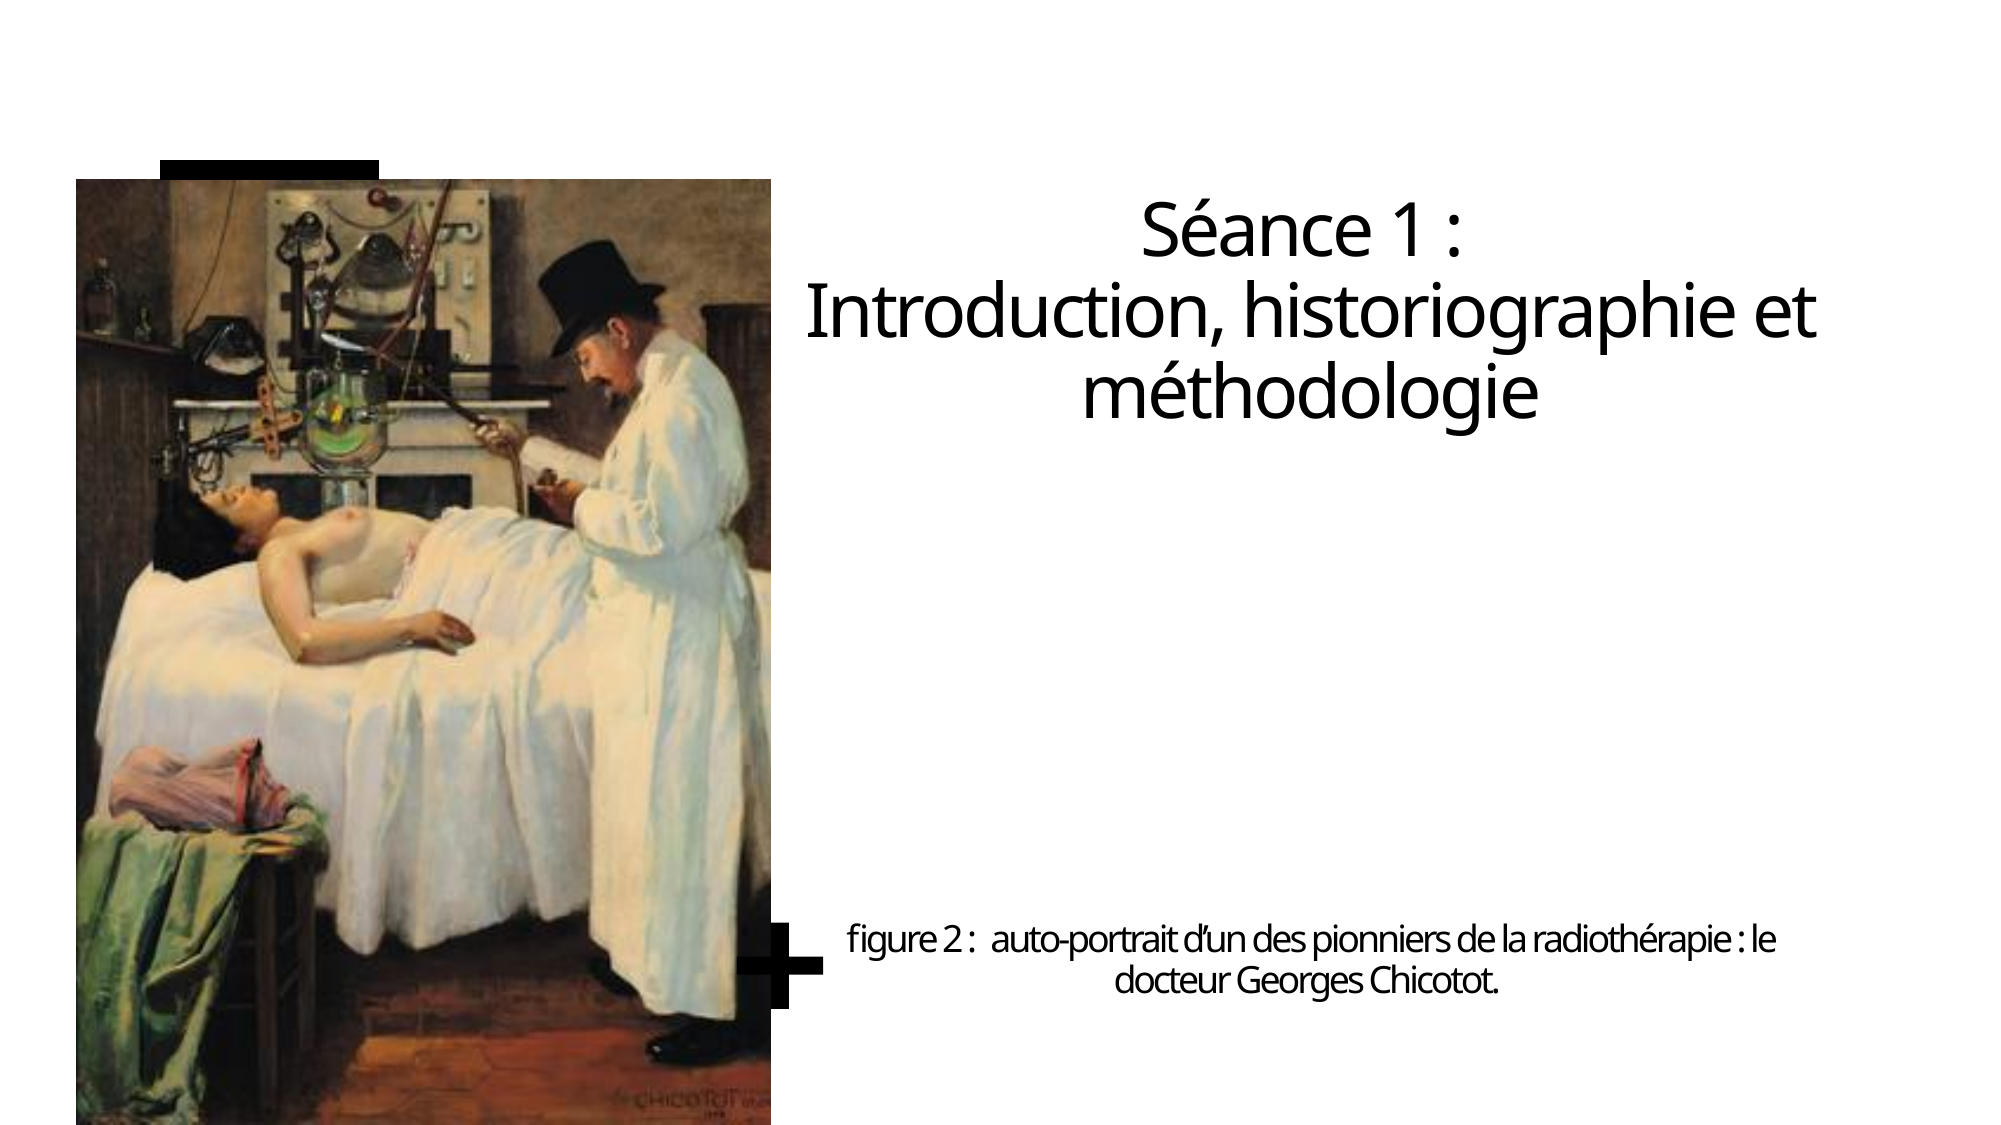

# Séance 1 : Introduction, historiographie et méthodologie figure 2 : auto-portrait d’un des pionniers de la radiothérapie : le docteur Georges Chicotot.